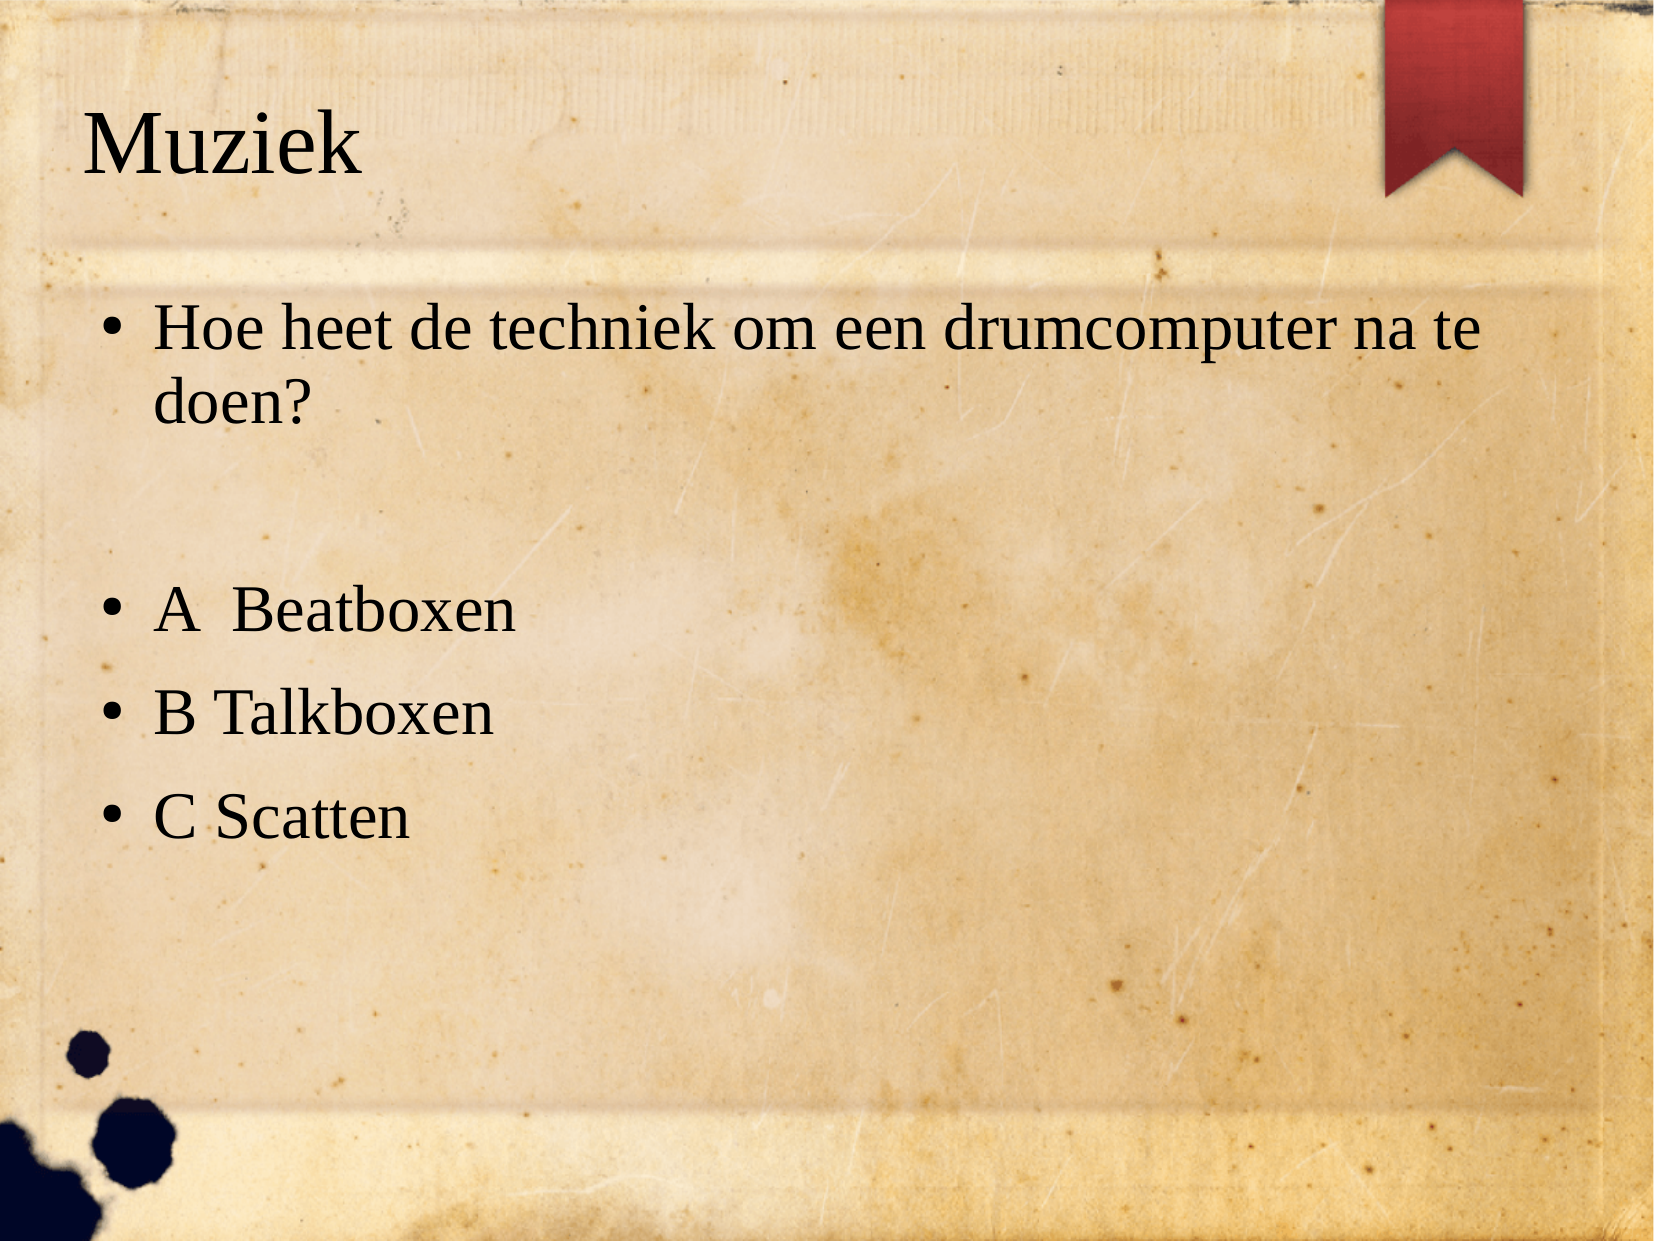

# Muziek
Hoe heet de techniek om een drumcomputer na te doen?
A Beatboxen
B Talkboxen
C Scatten